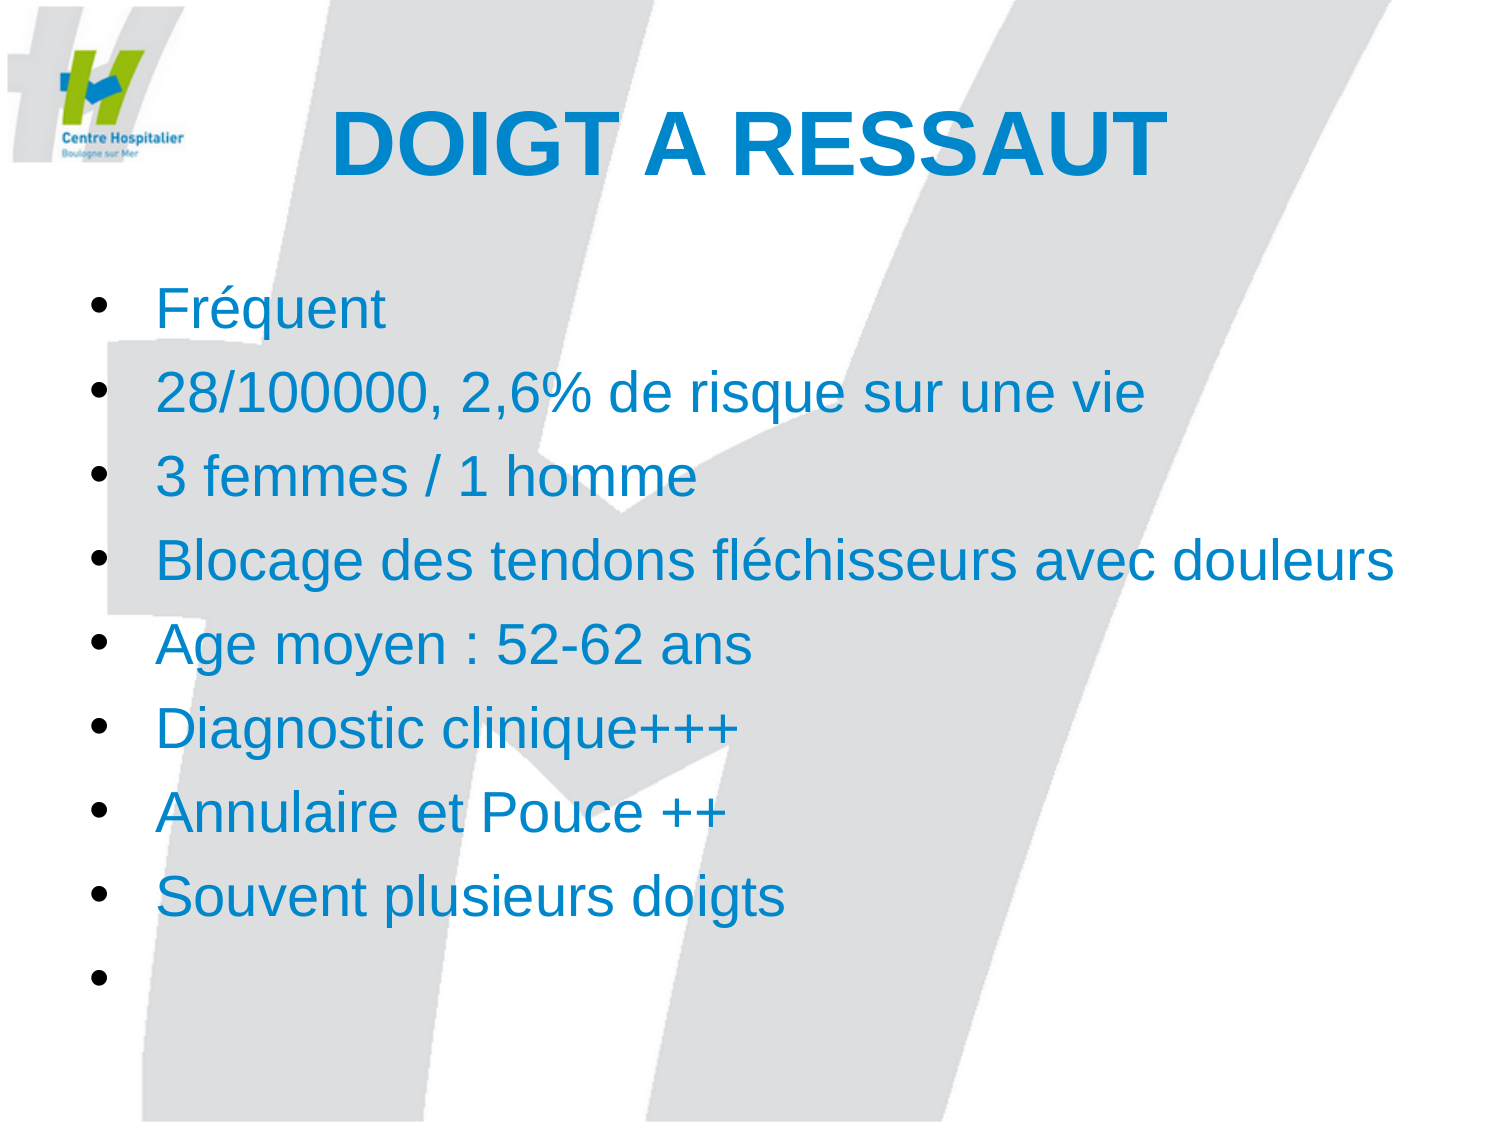

# DOIGT A RESSAUT
Fréquent
28/100000, 2,6% de risque sur une vie
3 femmes / 1 homme
Blocage des tendons fléchisseurs avec douleurs
Age moyen : 52-62 ans
Diagnostic clinique+++
Annulaire et Pouce ++
Souvent plusieurs doigts